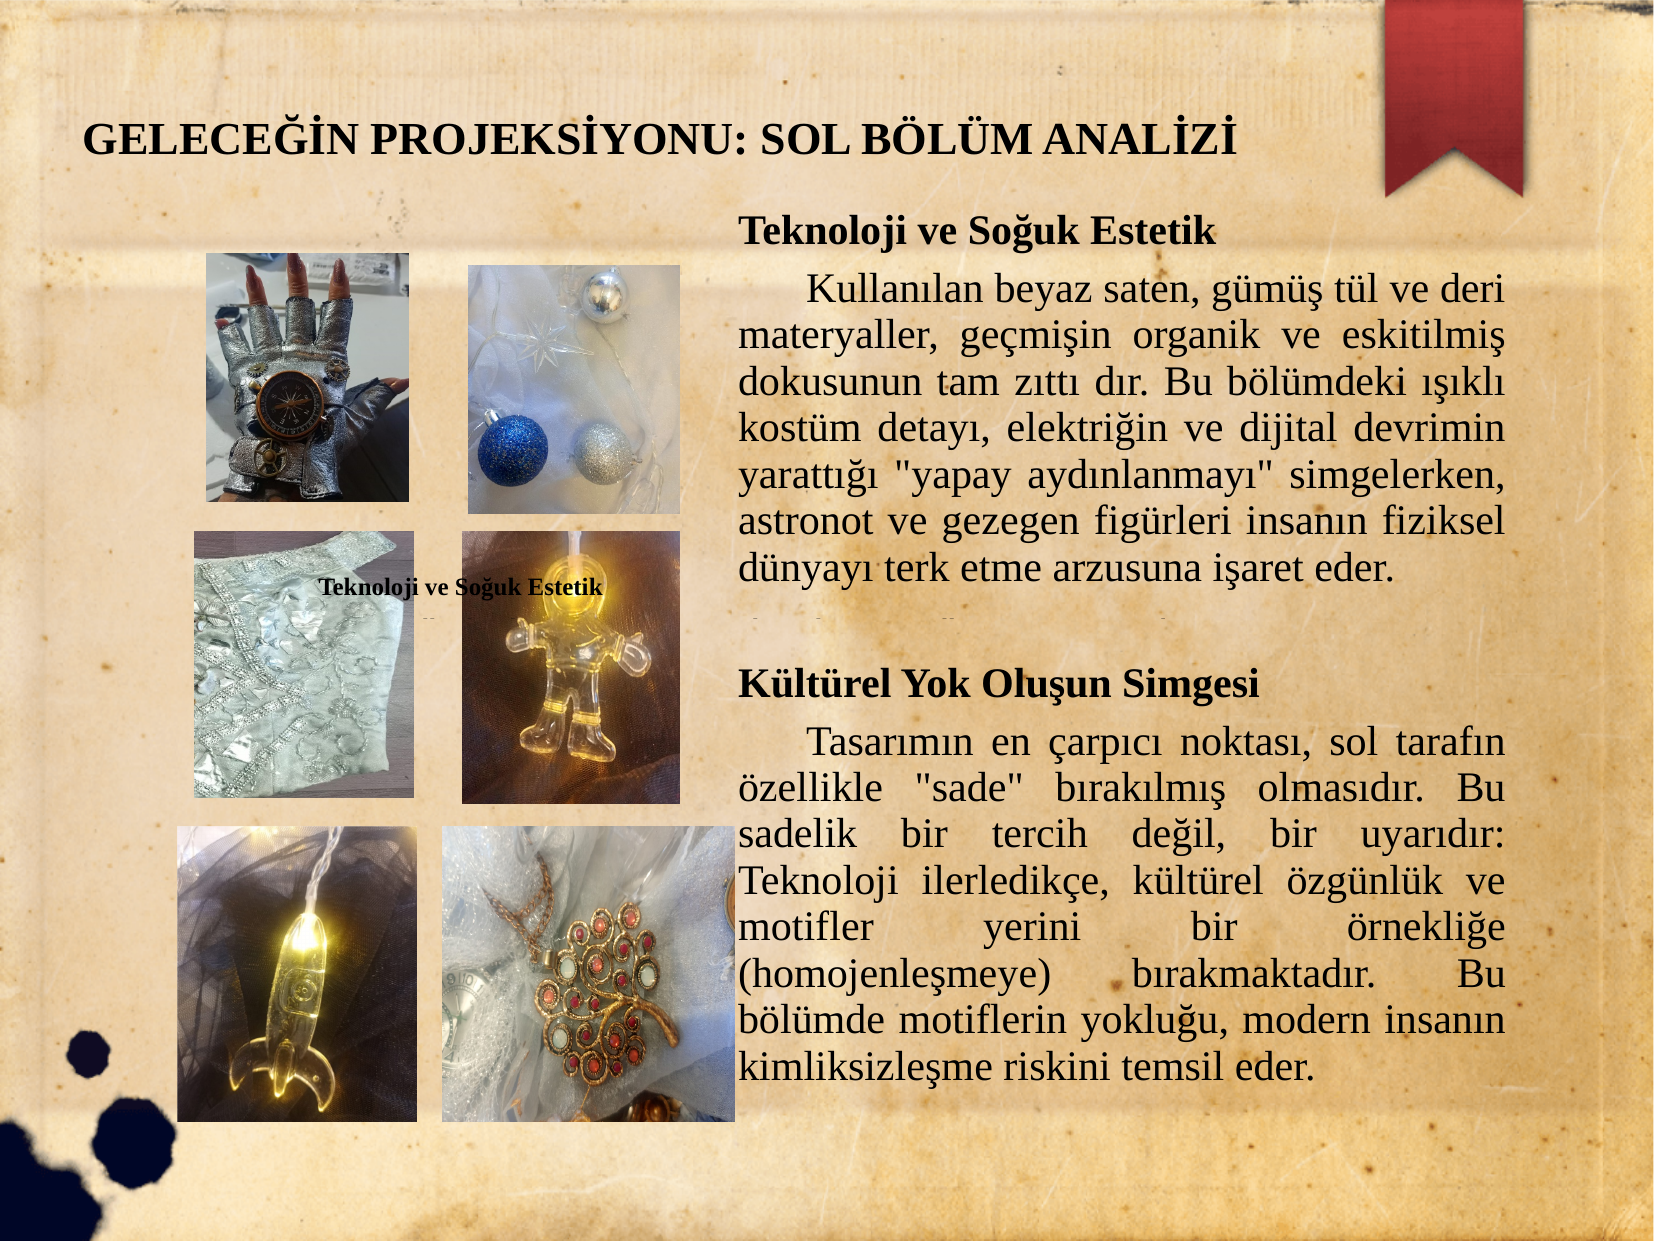

# GELECEĞİN PROJEKSİYONU: SOL BÖLÜM ANALİZİ
Teknoloji ve Soğuk Estetik
​	Kullanılan beyaz saten, gümüş tül ve deri materyaller, geçmişin organik ve eskitilmiş dokusunun tam zıttı dır. Bu bölümdeki ışıklı kostüm detayı, elektriğin ve dijital devrimin yarattığı "yapay aydınlanmayı" simgelerken, astronot ve gezegen figürleri insanın fiziksel dünyayı terk etme arzusuna işaret eder.
​Kültürel Yok Oluşun Simgesi
​	Tasarımın en çarpıcı noktası, sol tarafın özellikle "sade" bırakılmış olmasıdır. Bu sadelik bir tercih değil, bir uyarıdır: Teknoloji ilerledikçe, kültürel özgünlük ve motifler yerini bir örnekliğe (homojenleşmeye) bırakmaktadır. Bu bölümde motiflerin yokluğu, modern insanın kimliksizleşme riskini temsil eder.